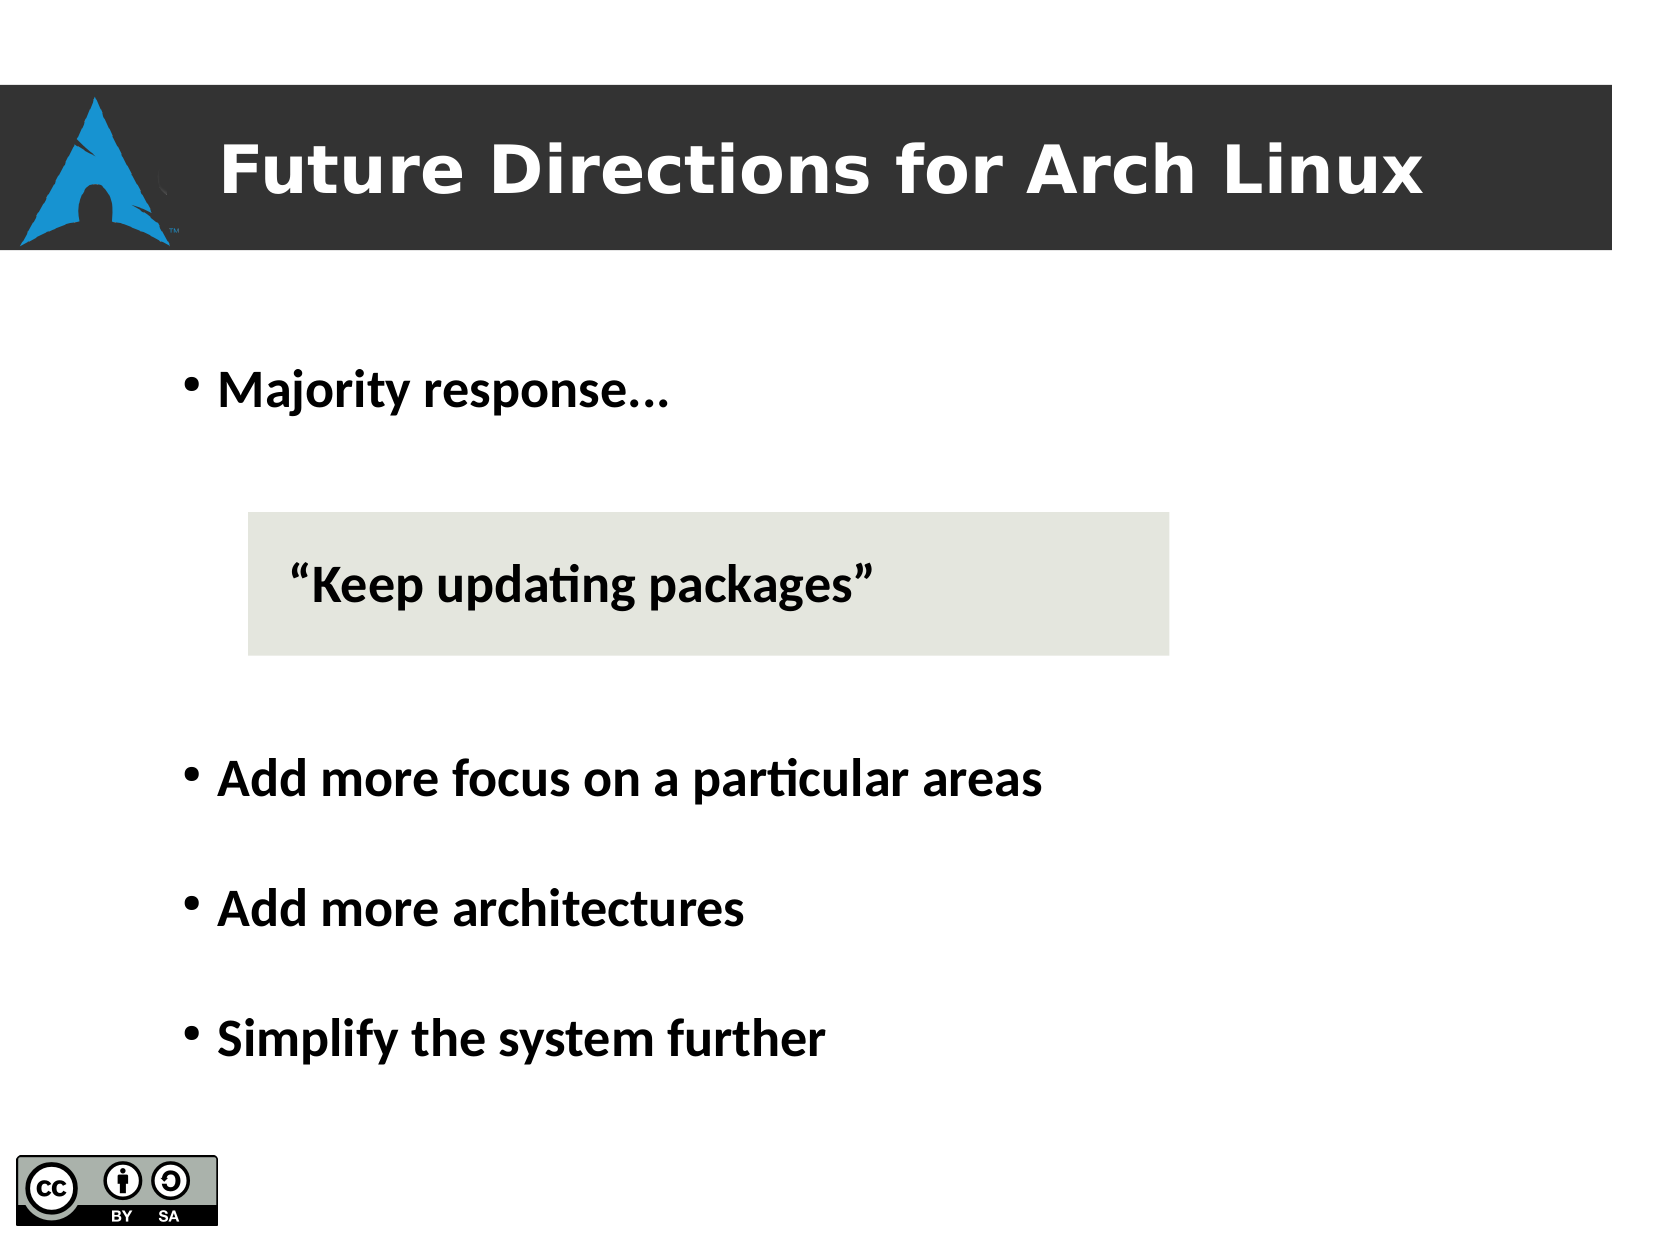

Future Directions for Arch Linux
#
Majority response...
“Keep updating packages”
Add more focus on a particular areas
Add more architectures
Simplify the system further